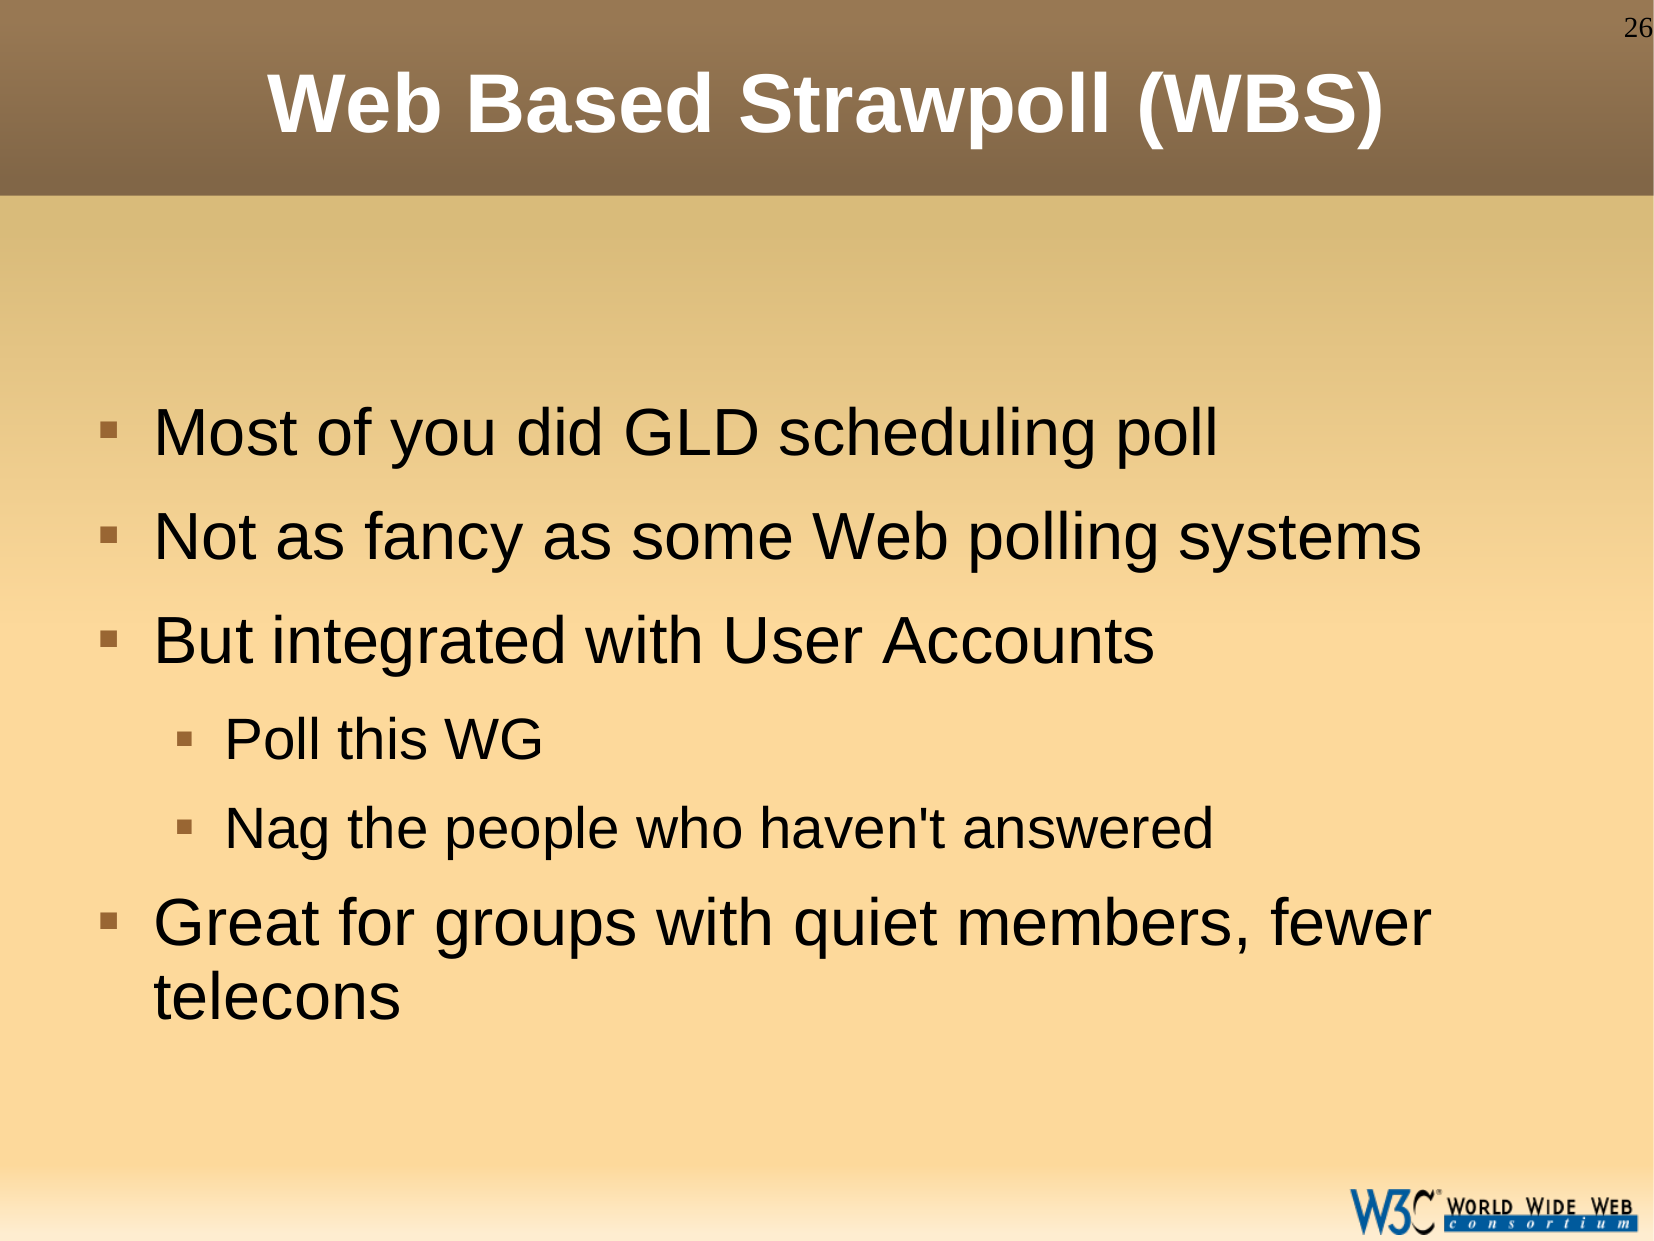

# Web Based Strawpoll (WBS)
26
Most of you did GLD scheduling poll
Not as fancy as some Web polling systems
But integrated with User Accounts
Poll this WG
Nag the people who haven't answered
Great for groups with quiet members, fewer telecons